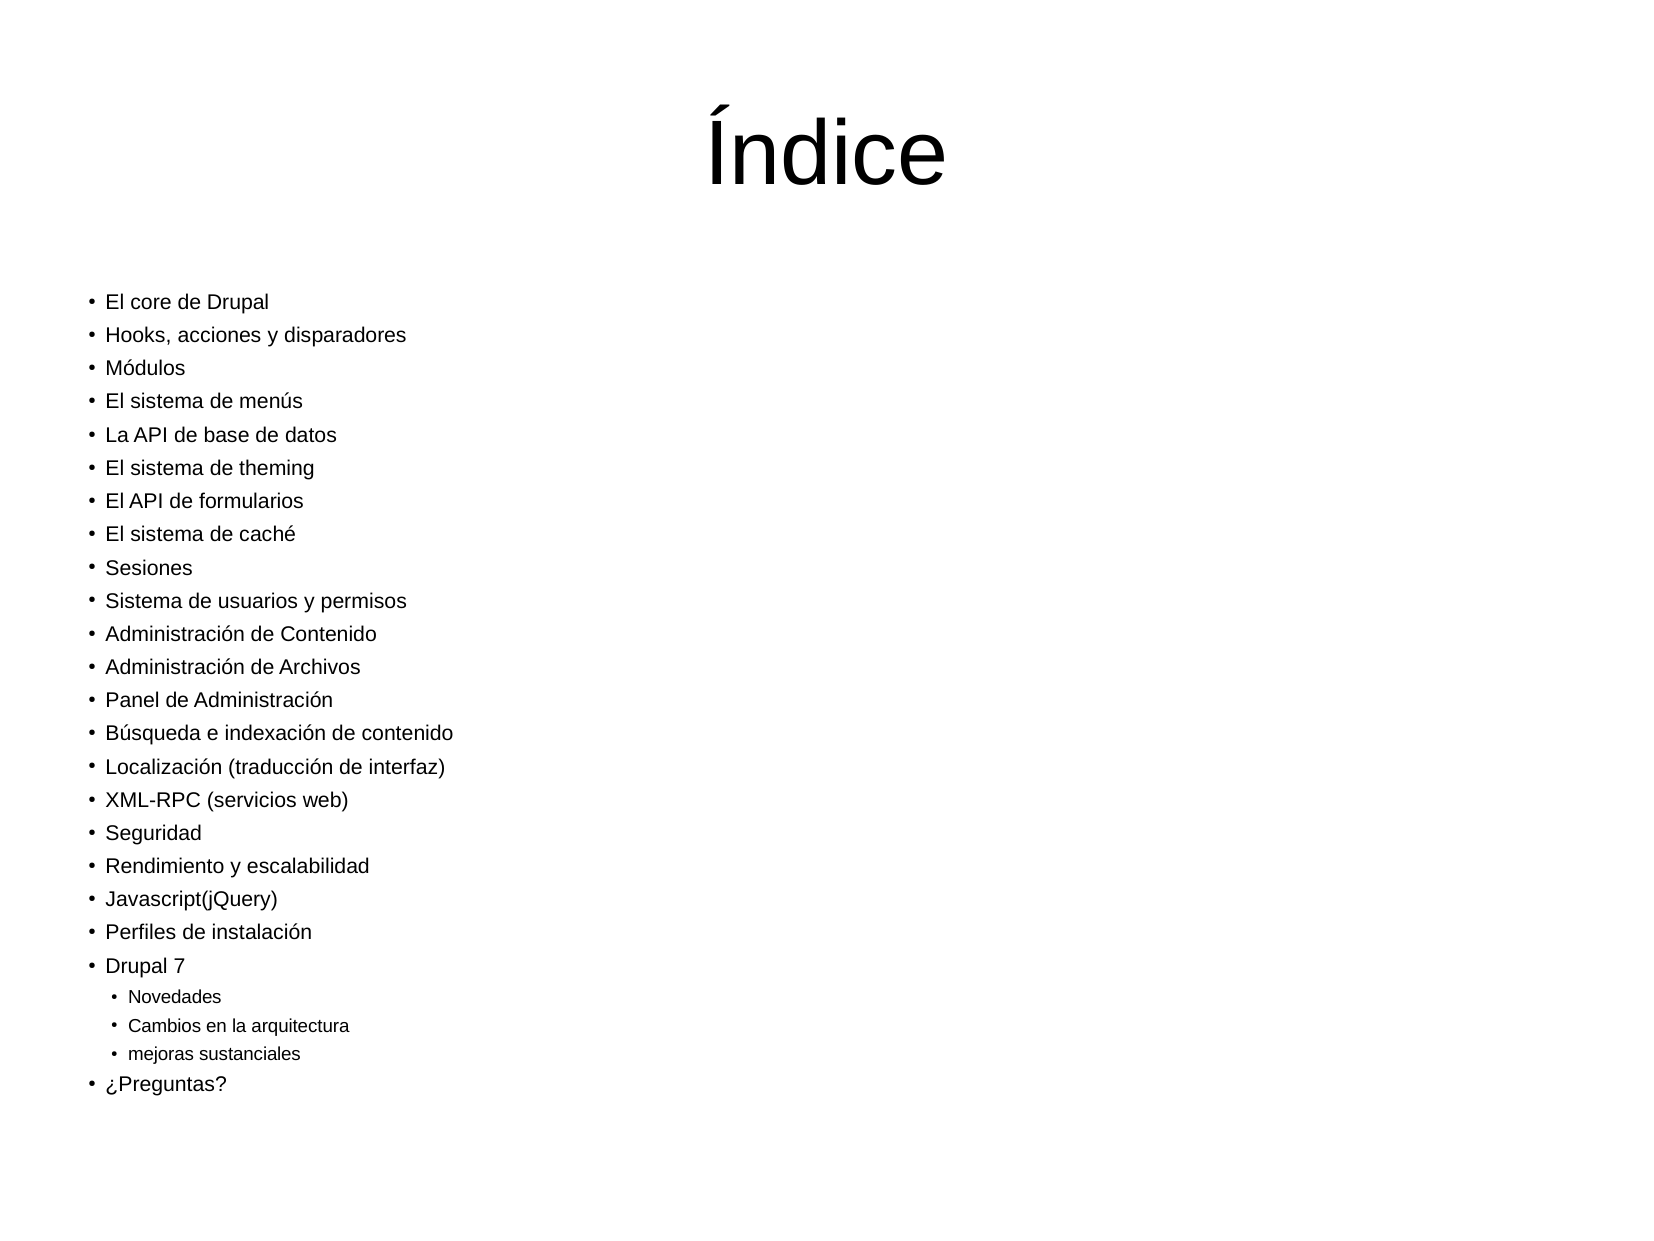

# Índice
El core de Drupal
Hooks, acciones y disparadores
Módulos
El sistema de menús
La API de base de datos
El sistema de theming
El API de formularios
El sistema de caché
Sesiones
Sistema de usuarios y permisos
Administración de Contenido
Administración de Archivos
Panel de Administración
Búsqueda e indexación de contenido
Localización (traducción de interfaz)
XML-RPC (servicios web)
Seguridad
Rendimiento y escalabilidad
Javascript(jQuery)
Perfiles de instalación
Drupal 7
Novedades
Cambios en la arquitectura
mejoras sustanciales
¿Preguntas?